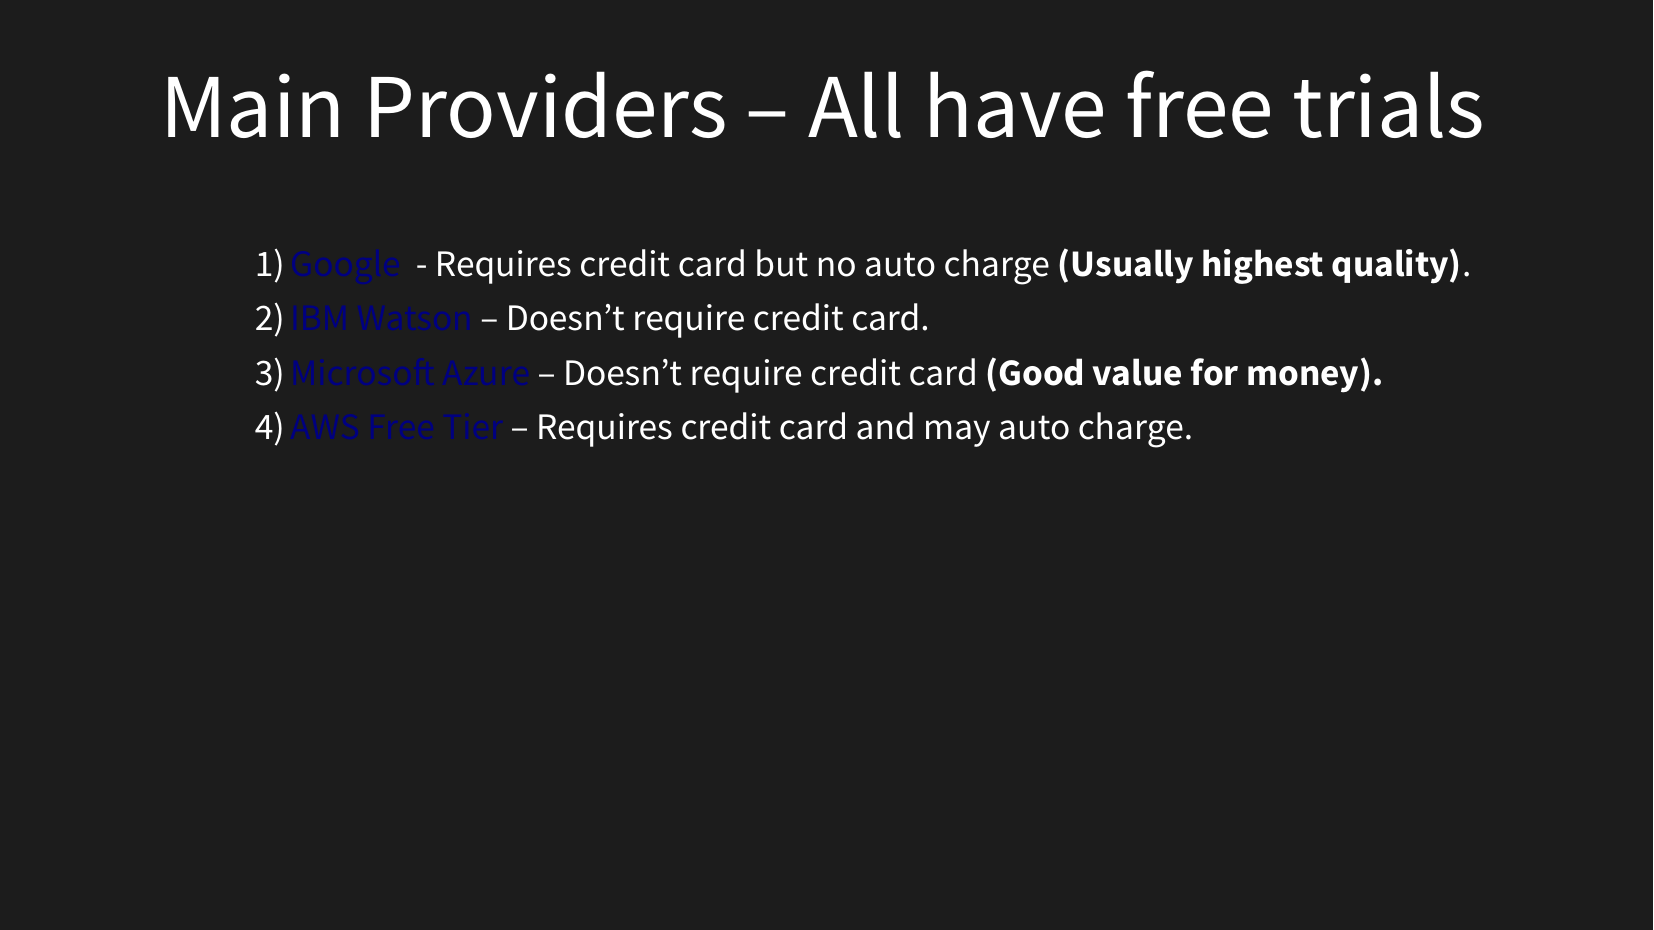

# Main Providers – All have free trials
Google - Requires credit card but no auto charge (Usually highest quality).
IBM Watson – Doesn’t require credit card.
Microsoft Azure – Doesn’t require credit card (Good value for money).
AWS Free Tier – Requires credit card and may auto charge.